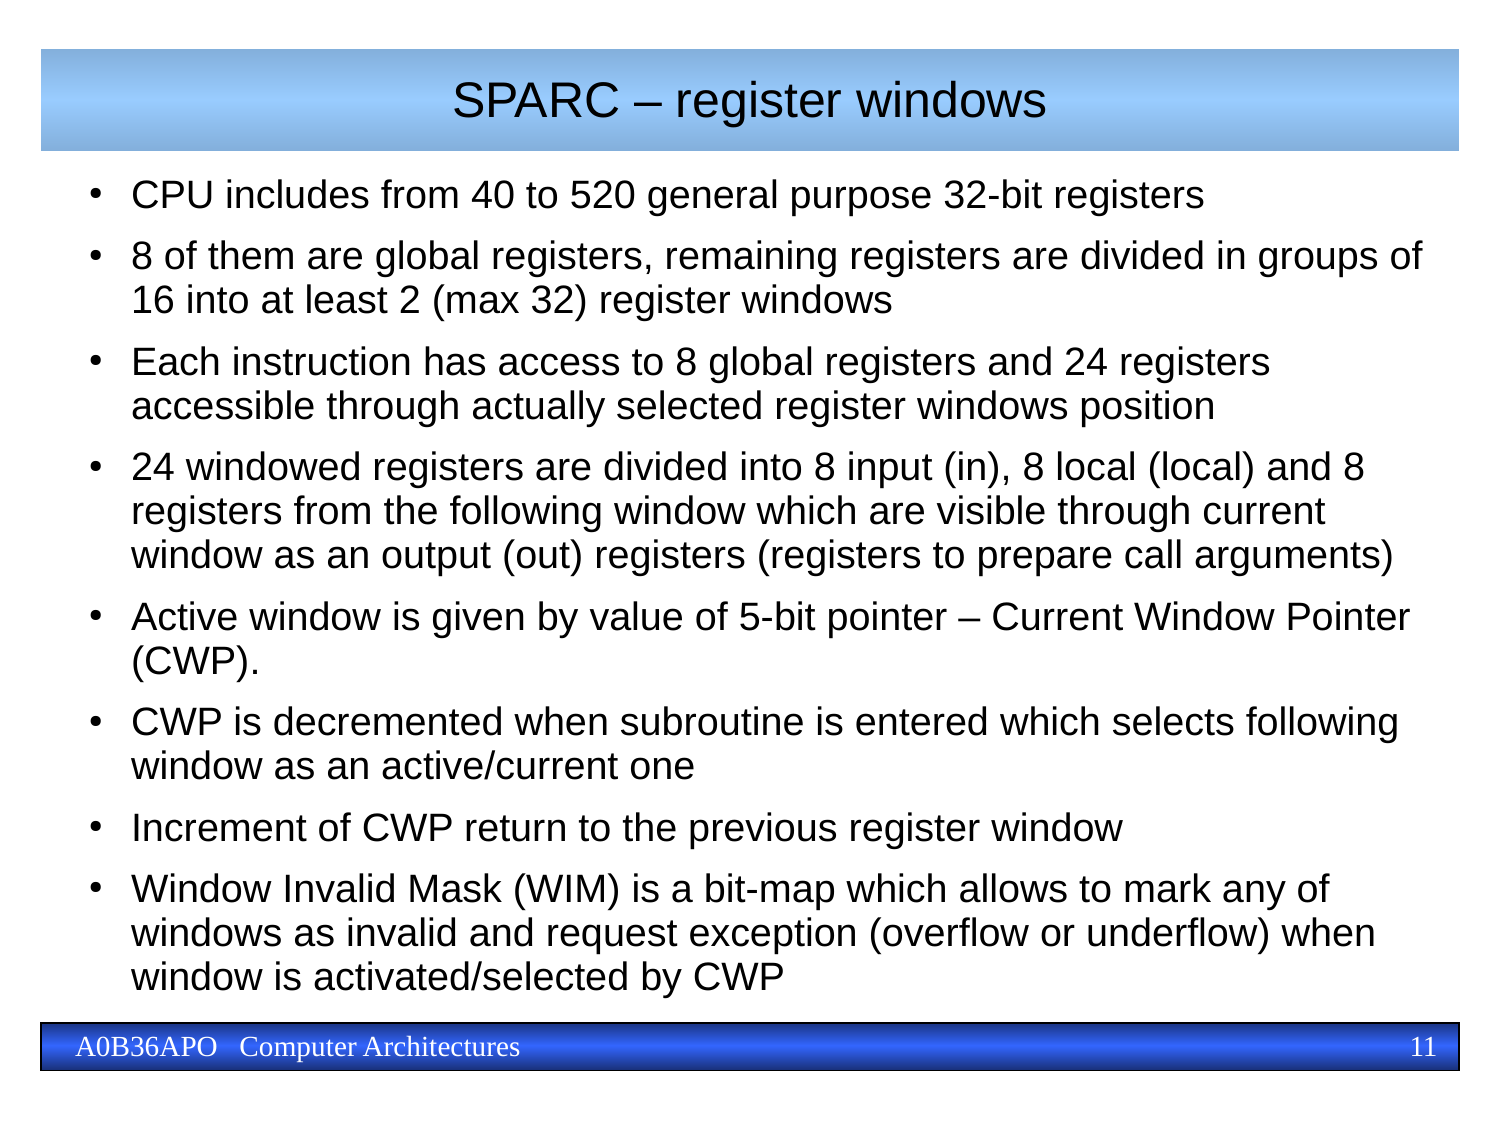

# SPARC – register windows
CPU includes from 40 to 520 general purpose 32-bit registers
8 of them are global registers, remaining registers are divided in groups of 16 into at least 2 (max 32) register windows
Each instruction has access to 8 global registers and 24 registers accessible through actually selected register windows position
24 windowed registers are divided into 8 input (in), 8 local (local) and 8 registers from the following window which are visible through current window as an output (out) registers (registers to prepare call arguments)
Active window is given by value of 5-bit pointer – Current Window Pointer (CWP).
CWP is decremented when subroutine is entered which selects following window as an active/current one
Increment of CWP return to the previous register window
Window Invalid Mask (WIM) is a bit-map which allows to mark any of windows as invalid and request exception (overflow or underflow) when window is activated/selected by CWP
A0B36APO Computer Architectures
11